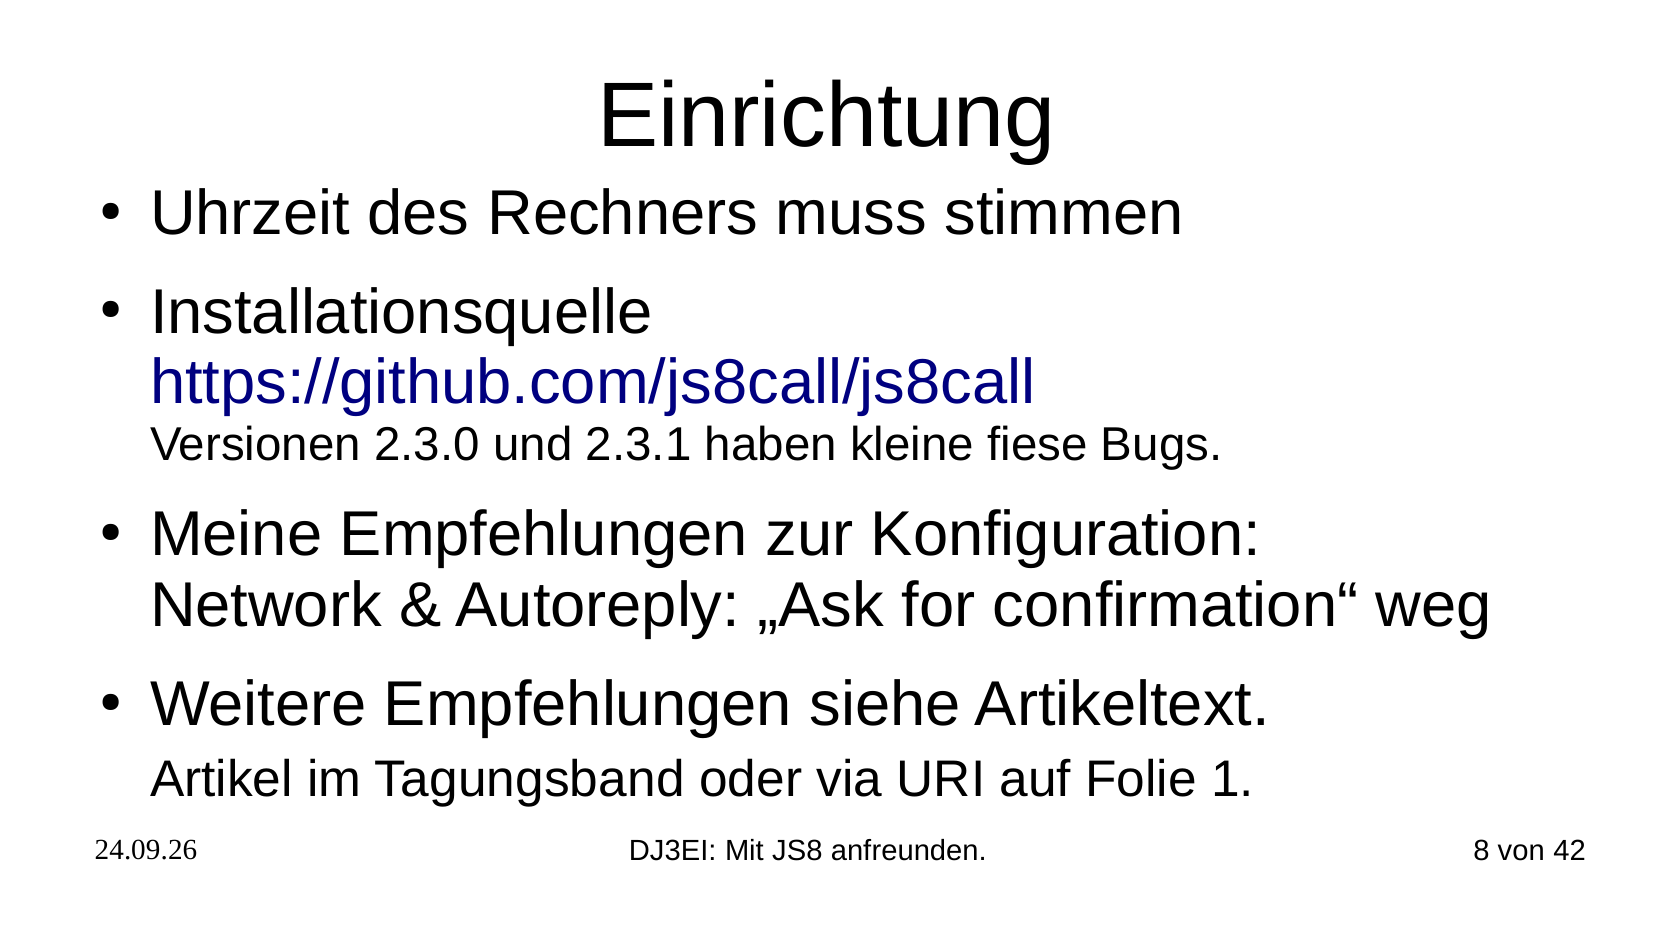

# Einrichtung
Uhrzeit des Rechners muss stimmen
Installationsquelle
https://github.com/js8call/js8call
Versionen 2.3.0 und 2.3.1 haben kleine fiese Bugs.
Meine Empfehlungen zur Konfiguration:
Network & Autoreply: „Ask for confirmation“ weg
Weitere Empfehlungen siehe Artikeltext.
Artikel im Tagungsband oder via URI auf Folie 1.
8